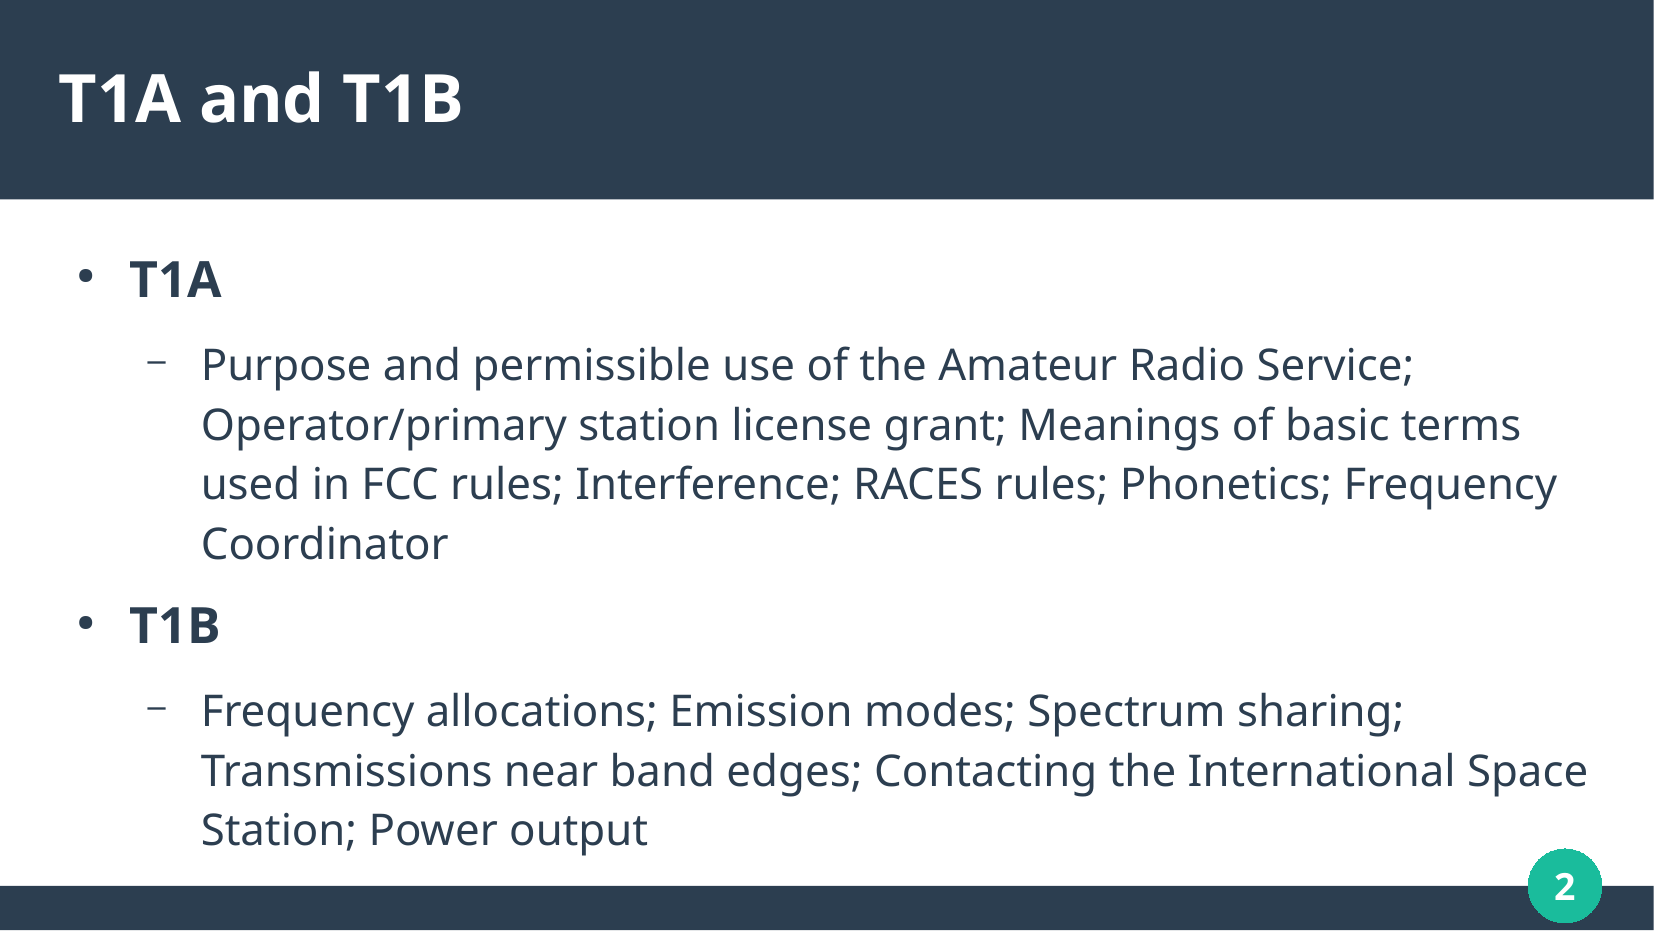

# T1A and T1B
T1A
Purpose and permissible use of the Amateur Radio Service; Operator/primary station license grant; Meanings of basic terms used in FCC rules; Interference; RACES rules; Phonetics; Frequency Coordinator
T1B
Frequency allocations; Emission modes; Spectrum sharing; Transmissions near band edges; Contacting the International Space Station; Power output
2